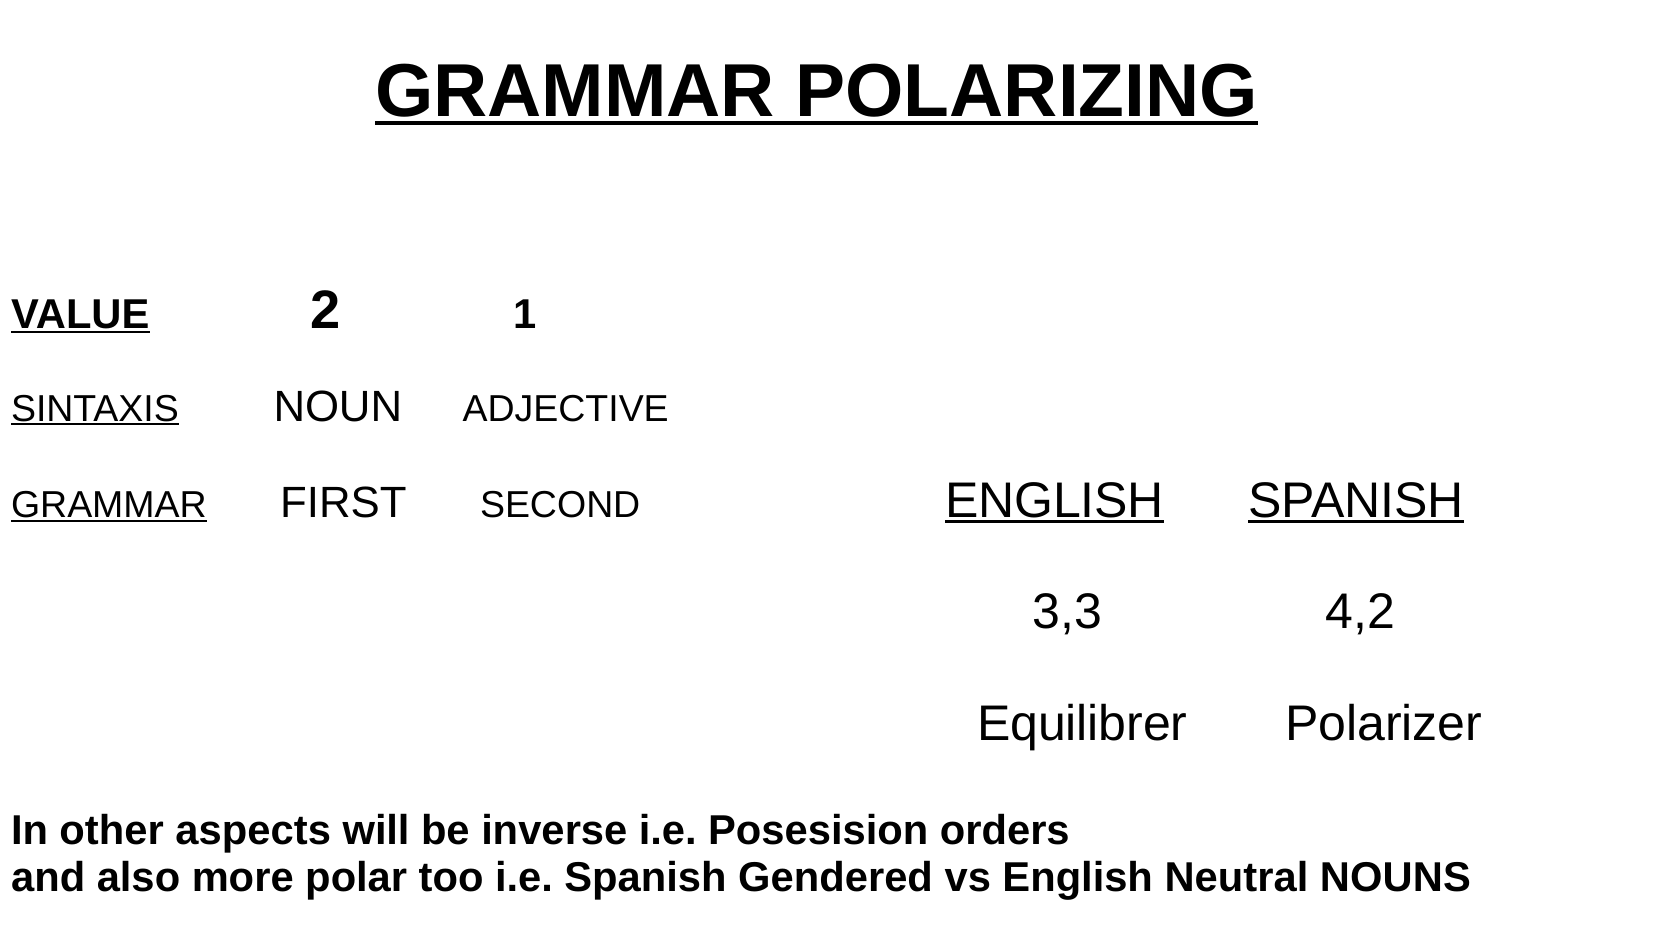

GRAMMAR POLARIZING
VALUE 2 1
SINTAXIS NOUN ADJECTIVE
GRAMMAR FIRST SECOND ENGLISH SPANISH
 3,3 4,2
 Equilibrer Polarizer
In other aspects will be inverse i.e. Posesision orders
and also more polar too i.e. Spanish Gendered vs English Neutral NOUNS